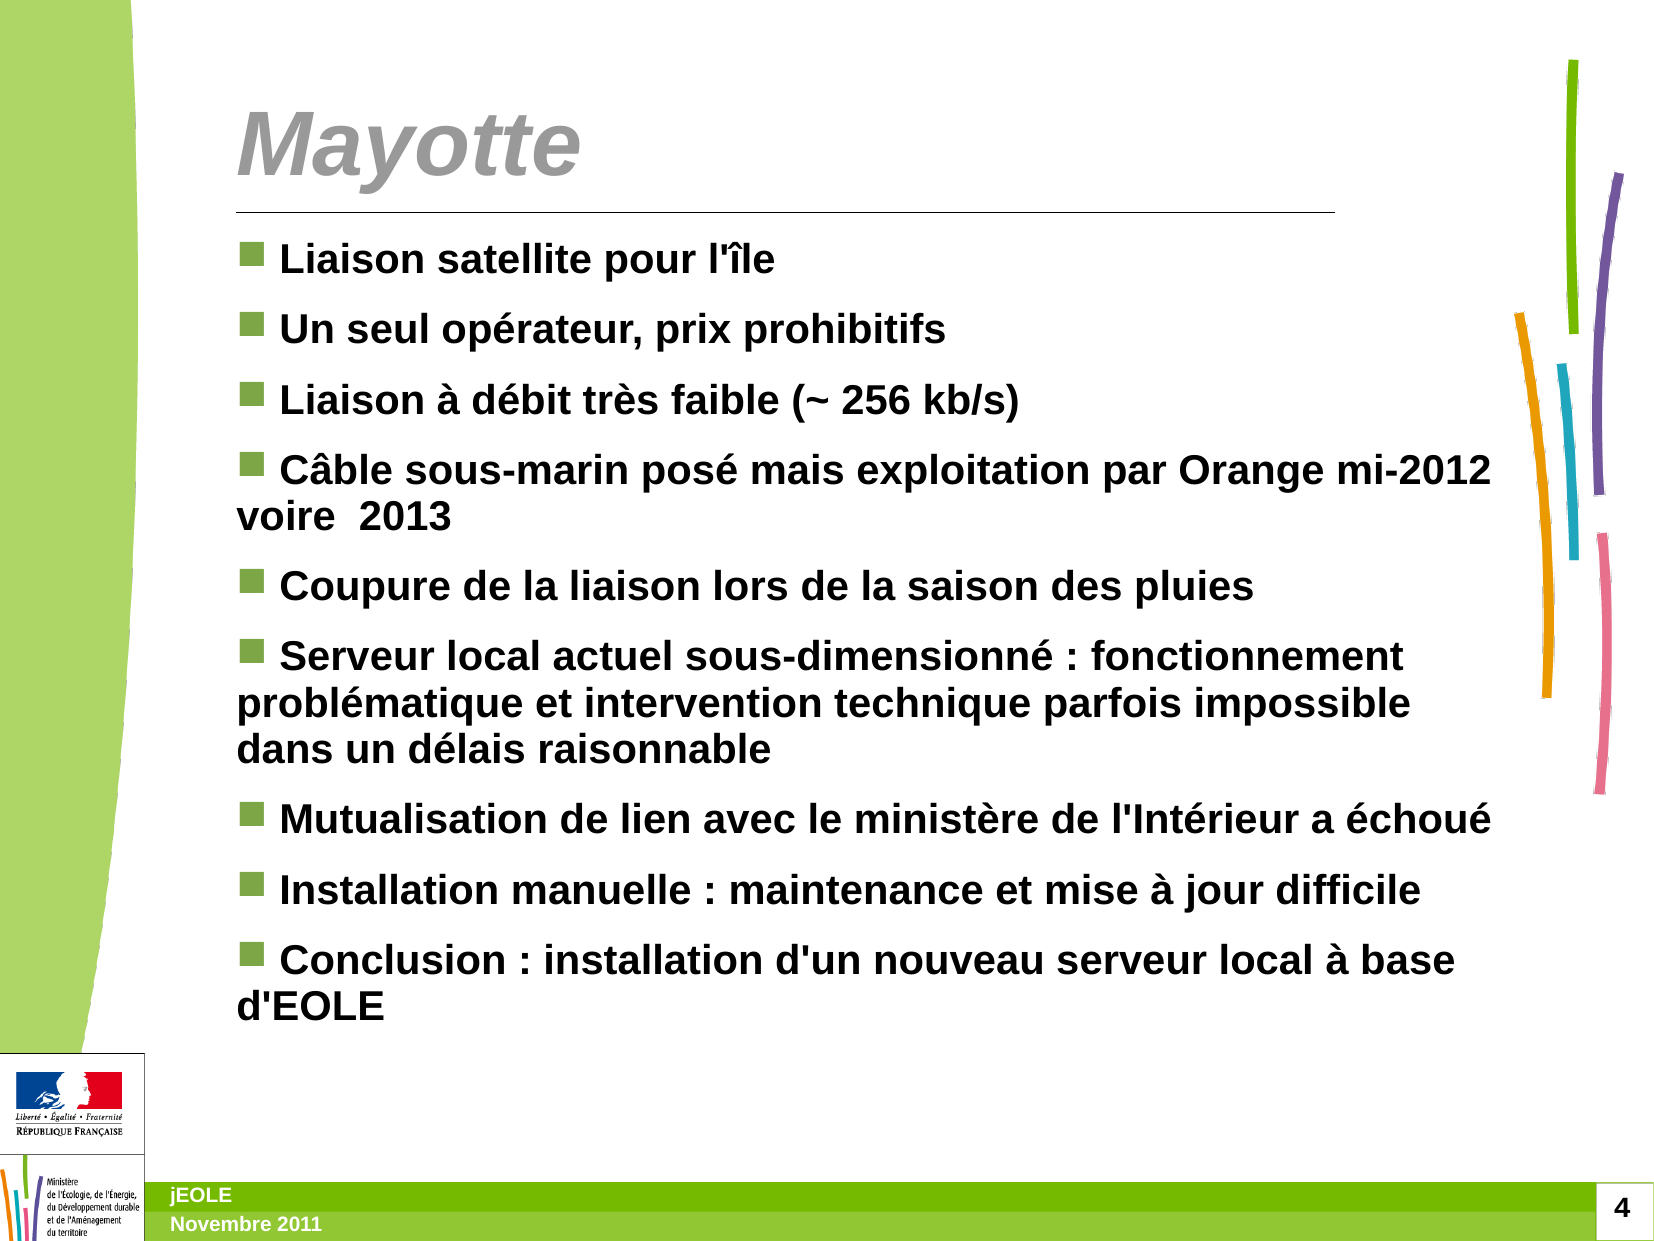

# Mayotte
 Liaison satellite pour l'île
 Un seul opérateur, prix prohibitifs
 Liaison à débit très faible (~ 256 kb/s)
 Câble sous-marin posé mais exploitation par Orange mi-2012 voire 2013
 Coupure de la liaison lors de la saison des pluies
 Serveur local actuel sous-dimensionné : fonctionnement problématique et intervention technique parfois impossible dans un délais raisonnable
 Mutualisation de lien avec le ministère de l'Intérieur a échoué
 Installation manuelle : maintenance et mise à jour difficile
 Conclusion : installation d'un nouveau serveur local à base d'EOLE
4
Journées EOLE octobre 2010